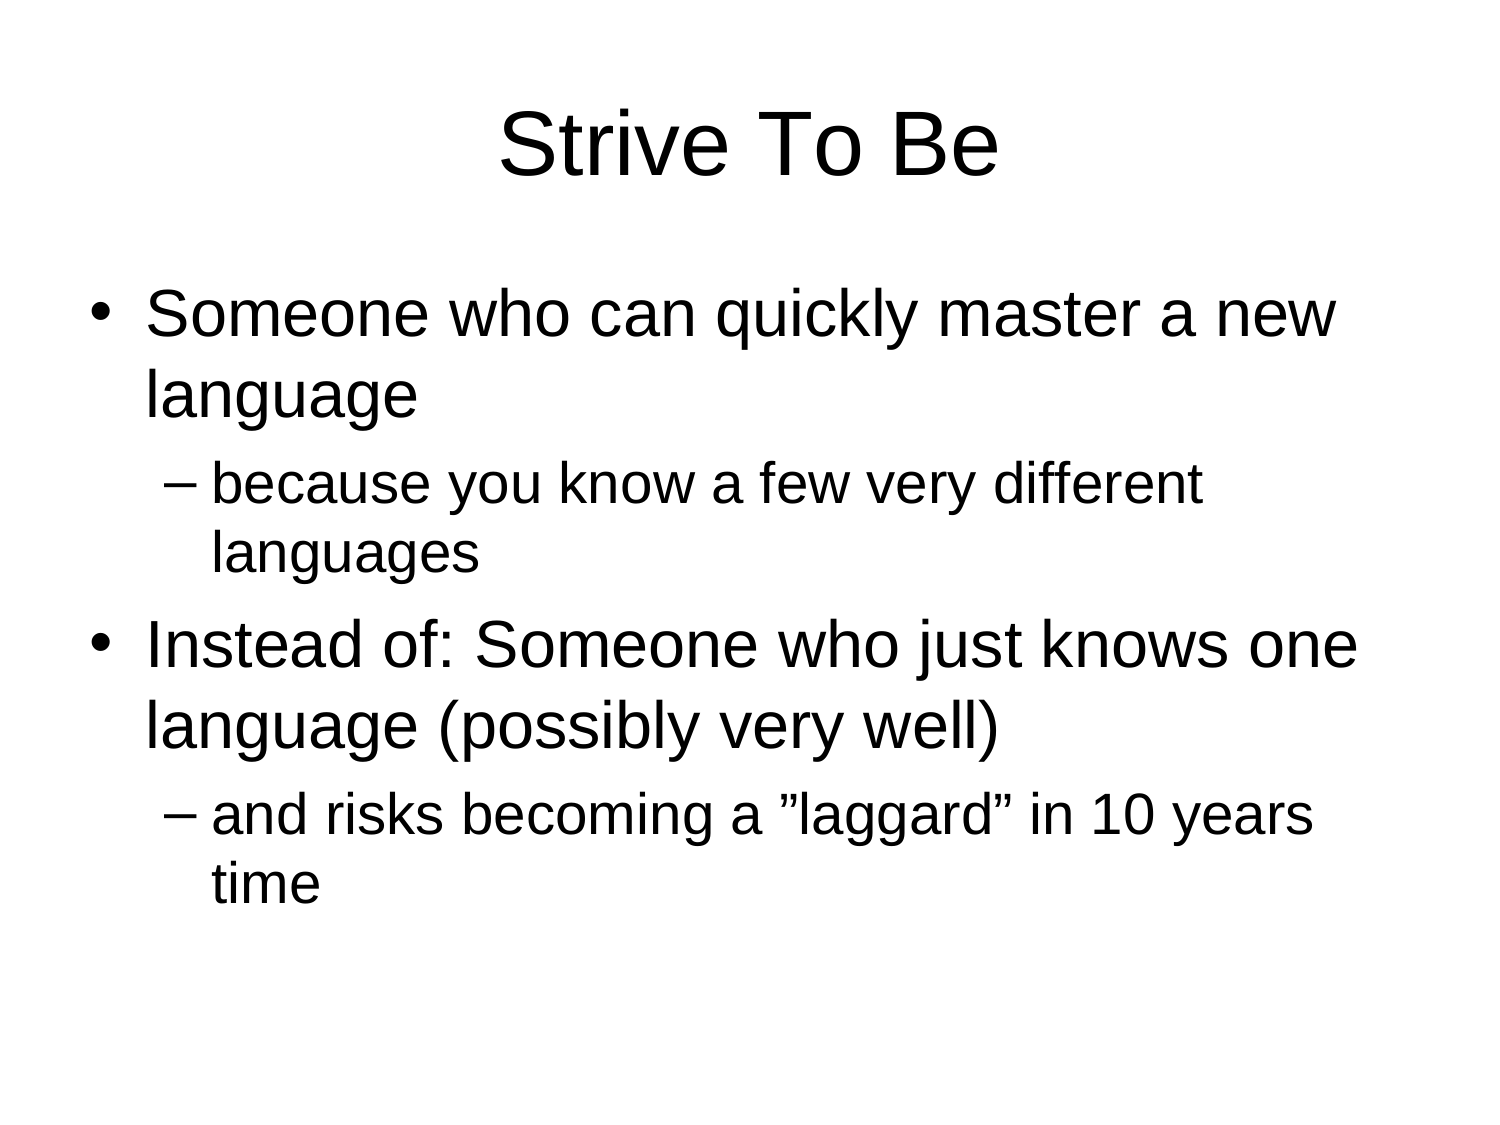

# Strive To Be
Someone who can quickly master a new language
because you know a few very different languages
Instead of: Someone who just knows one language (possibly very well)
and risks becoming a ”laggard” in 10 years time